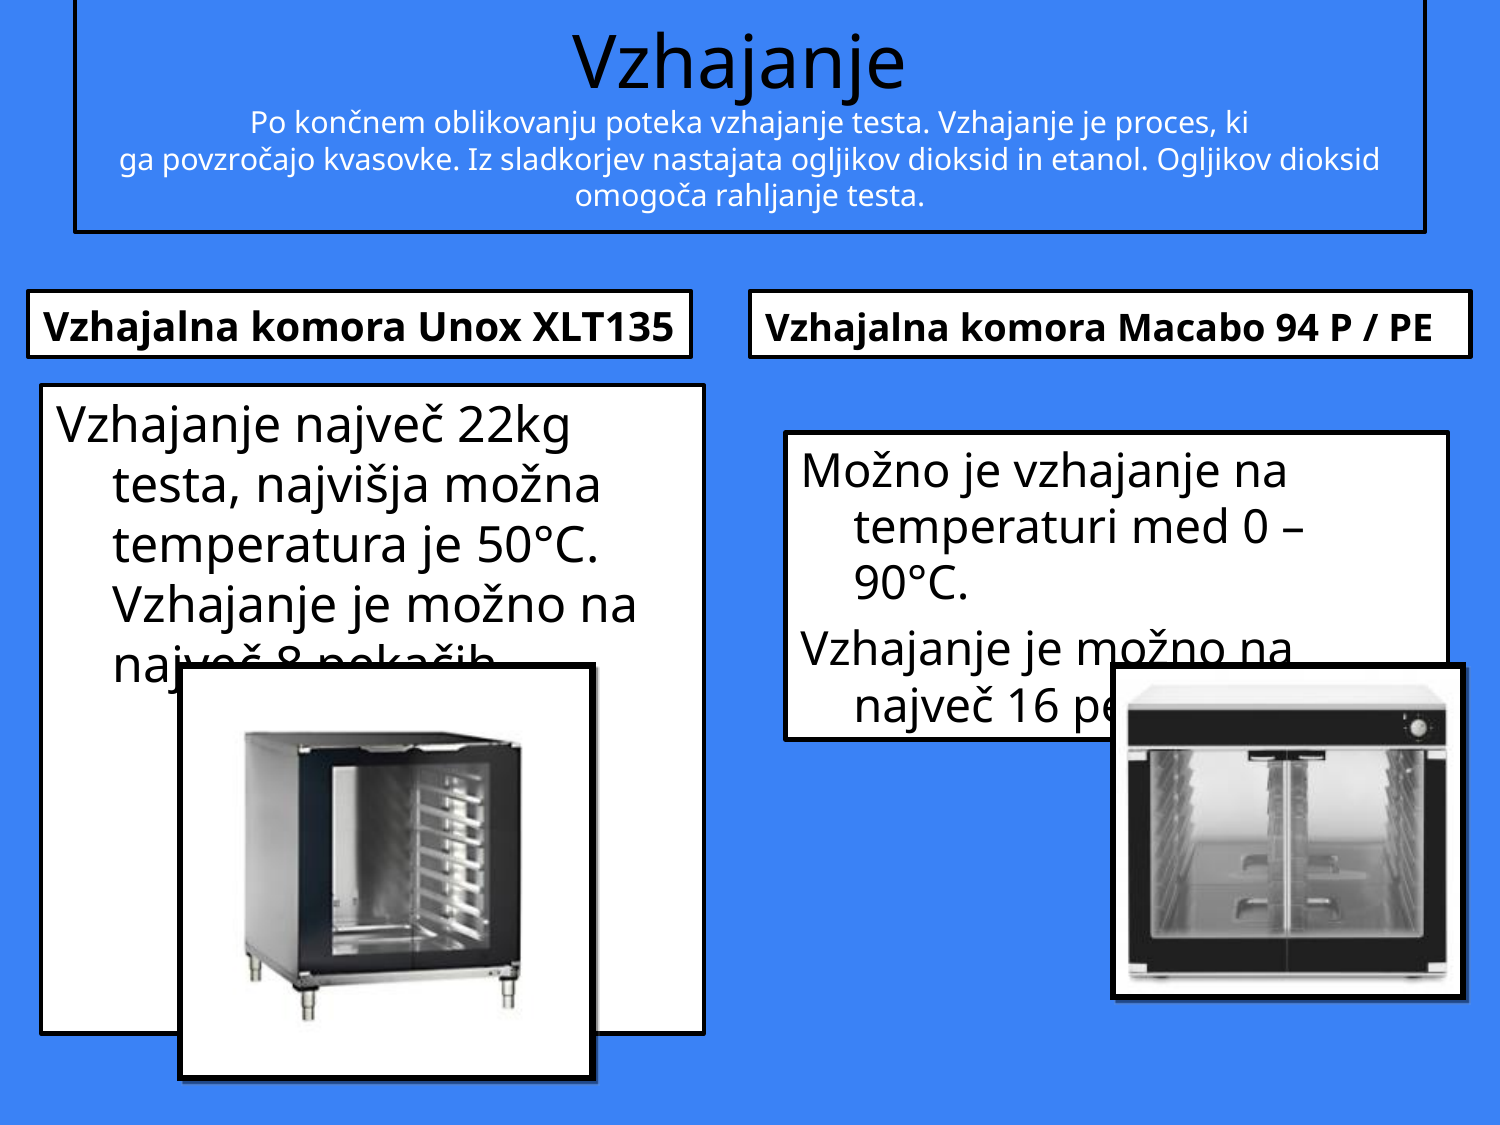

# Vzhajanje Po končnem oblikovanju poteka vzhajanje testa. Vzhajanje je proces, ki ga povzročajo kvasovke. Iz sladkorjev nastajata ogljikov dioksid in etanol. Ogljikov dioksid omogoča rahljanje testa.
Vzhajalna komora Unox XLT135
Vzhajalna komora Macabo 94 P / PE
Vzhajanje največ 22kg testa, najvišja možna temperatura je 50°C. Vzhajanje je možno na največ 8 pekačih.
Možno je vzhajanje na temperaturi med 0 – 90°C.
Vzhajanje je možno na največ 16 pekačih.